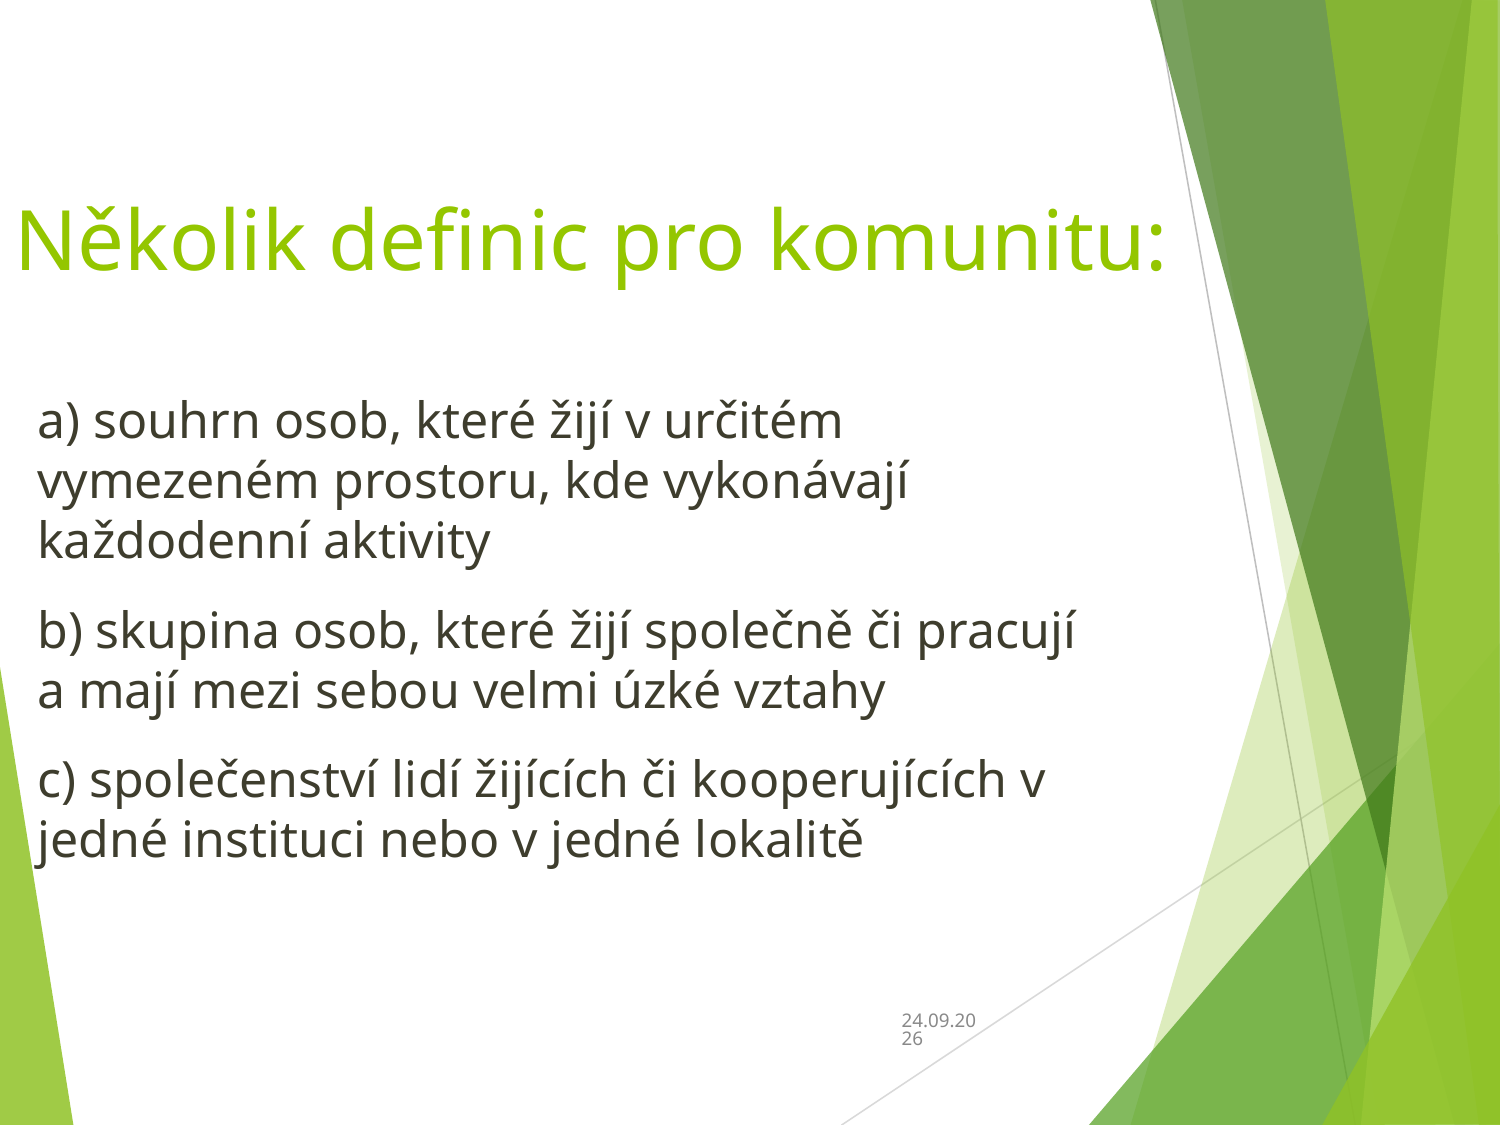

# Několik definic pro komunitu:
a) souhrn osob, které žijí v určitém vymezeném prostoru, kde vykonávají každodenní aktivity
b) skupina osob, které žijí společně či pracují a mají mezi sebou velmi úzké vztahy
c) společenství lidí žijících či kooperujících v jedné instituci nebo v jedné lokalitě